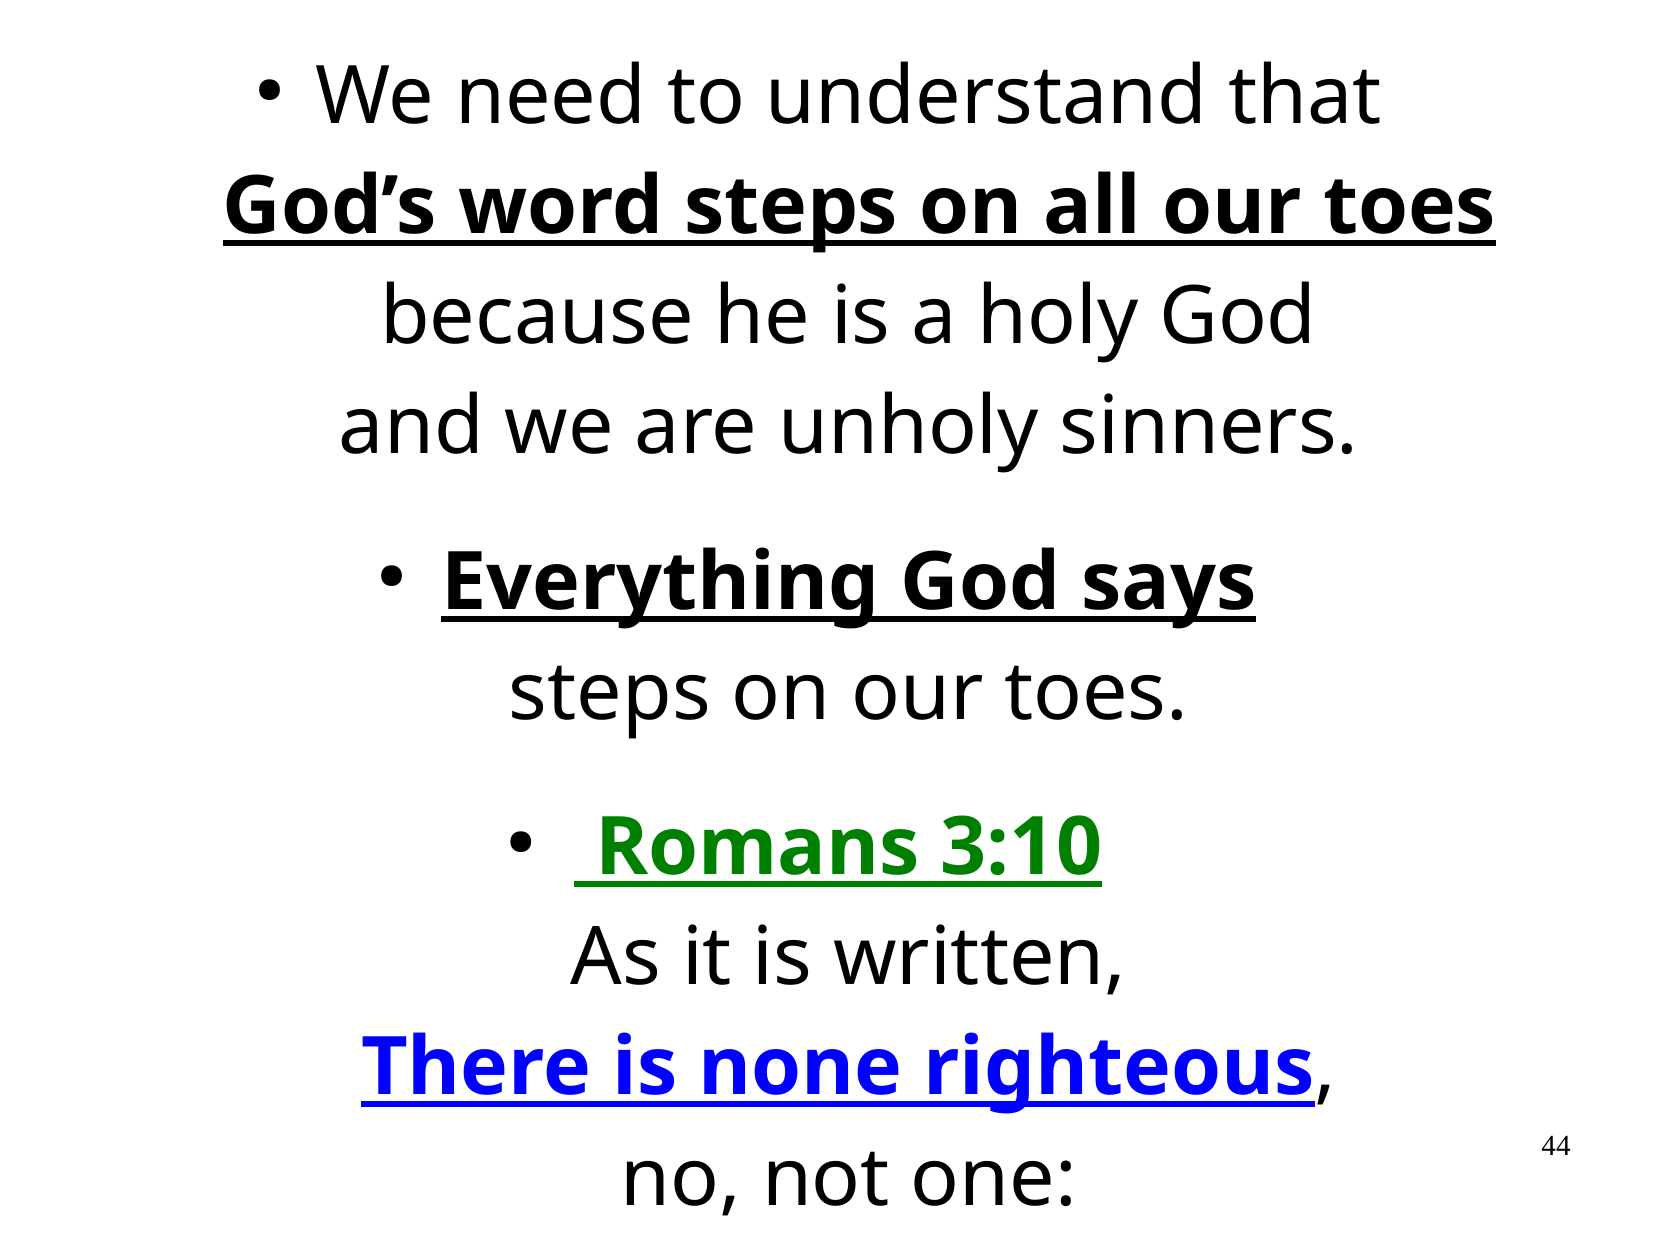

# We need to understand that God’s word steps on all our toes because he is a holy God and we are unholy sinners.
Everything God says
steps on our toes.
 Romans 3:10 
As it is written,
There is none righteous,
no, not one:
44